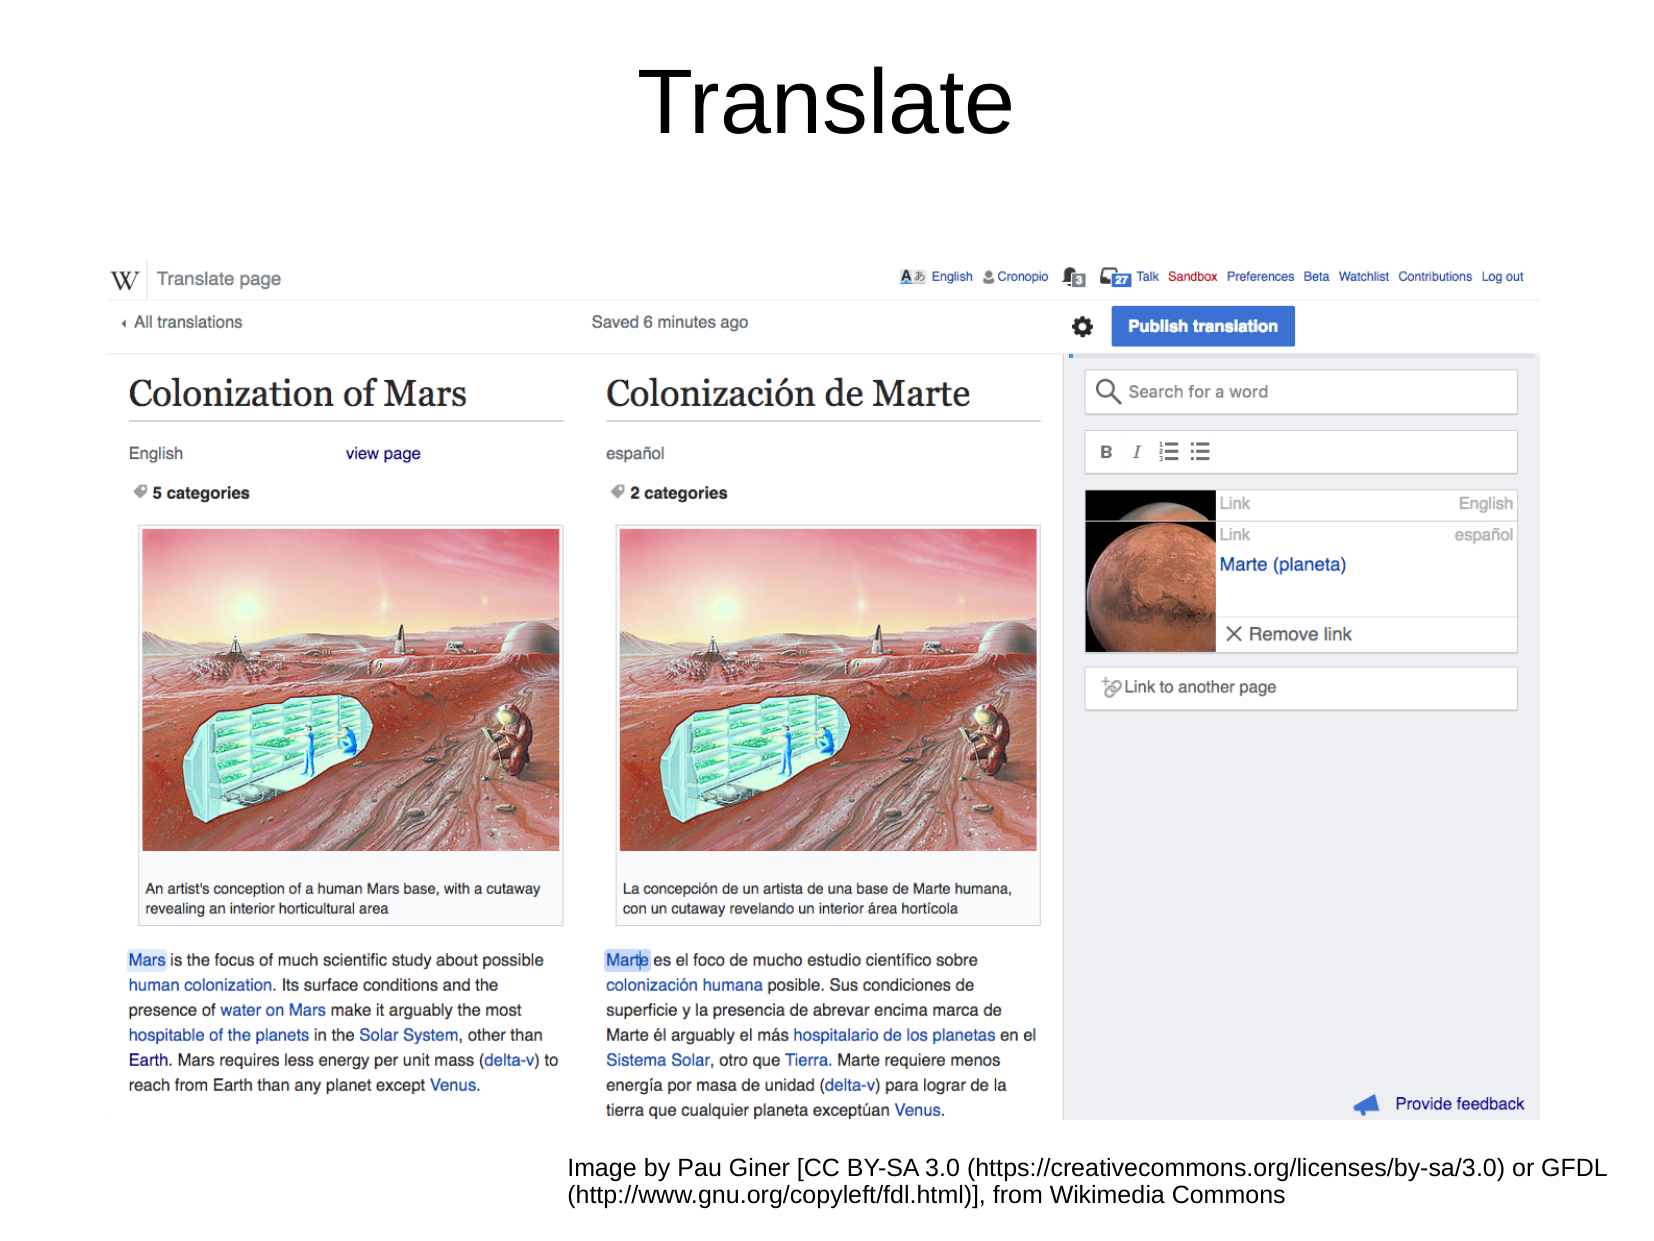

# Translate
Image by Pau Giner [CC BY-SA 3.0 (https://creativecommons.org/licenses/by-sa/3.0) or GFDL (http://www.gnu.org/copyleft/fdl.html)], from Wikimedia Commons